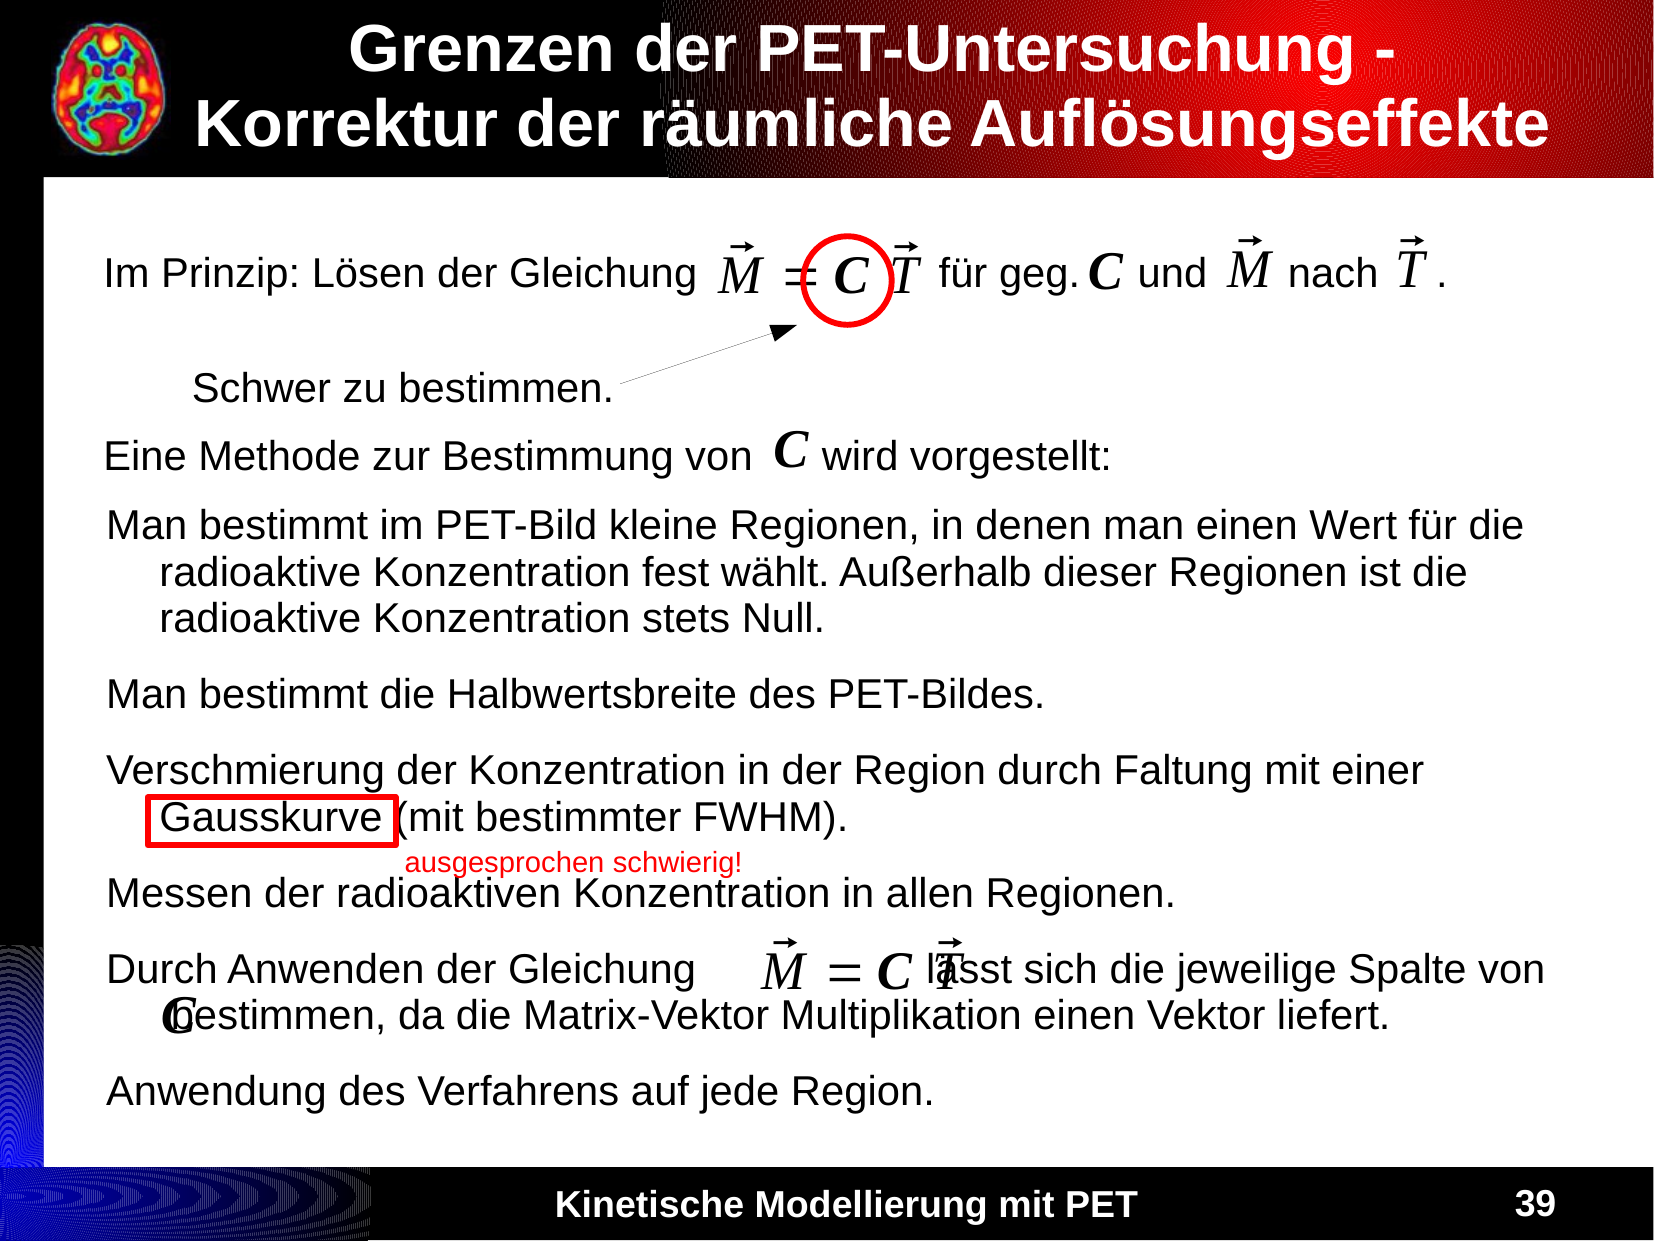

# Grenzen der PET-Untersuchung - Korrektur der räumliche Auflösungseffekte
Im Prinzip: Lösen der Gleichung für geg. und nach .
Schwer zu bestimmen.
Eine Methode zur Bestimmung von wird vorgestellt:
Man bestimmt im PET-Bild kleine Regionen, in denen man einen Wert für die radioaktive Konzentration fest wählt. Außerhalb dieser Regionen ist die radioaktive Konzentration stets Null.
Man bestimmt die Halbwertsbreite des PET-Bildes.
Verschmierung der Konzentration in der Region durch Faltung mit einer Gausskurve (mit bestimmter FWHM).
Messen der radioaktiven Konzentration in allen Regionen.
Durch Anwenden der Gleichung lässt sich die jeweilige Spalte von bestimmen, da die Matrix-Vektor Multiplikation einen Vektor liefert.
Anwendung des Verfahrens auf jede Region.
ausgesprochen schwierig!
Kinetische Modellierung mit PET